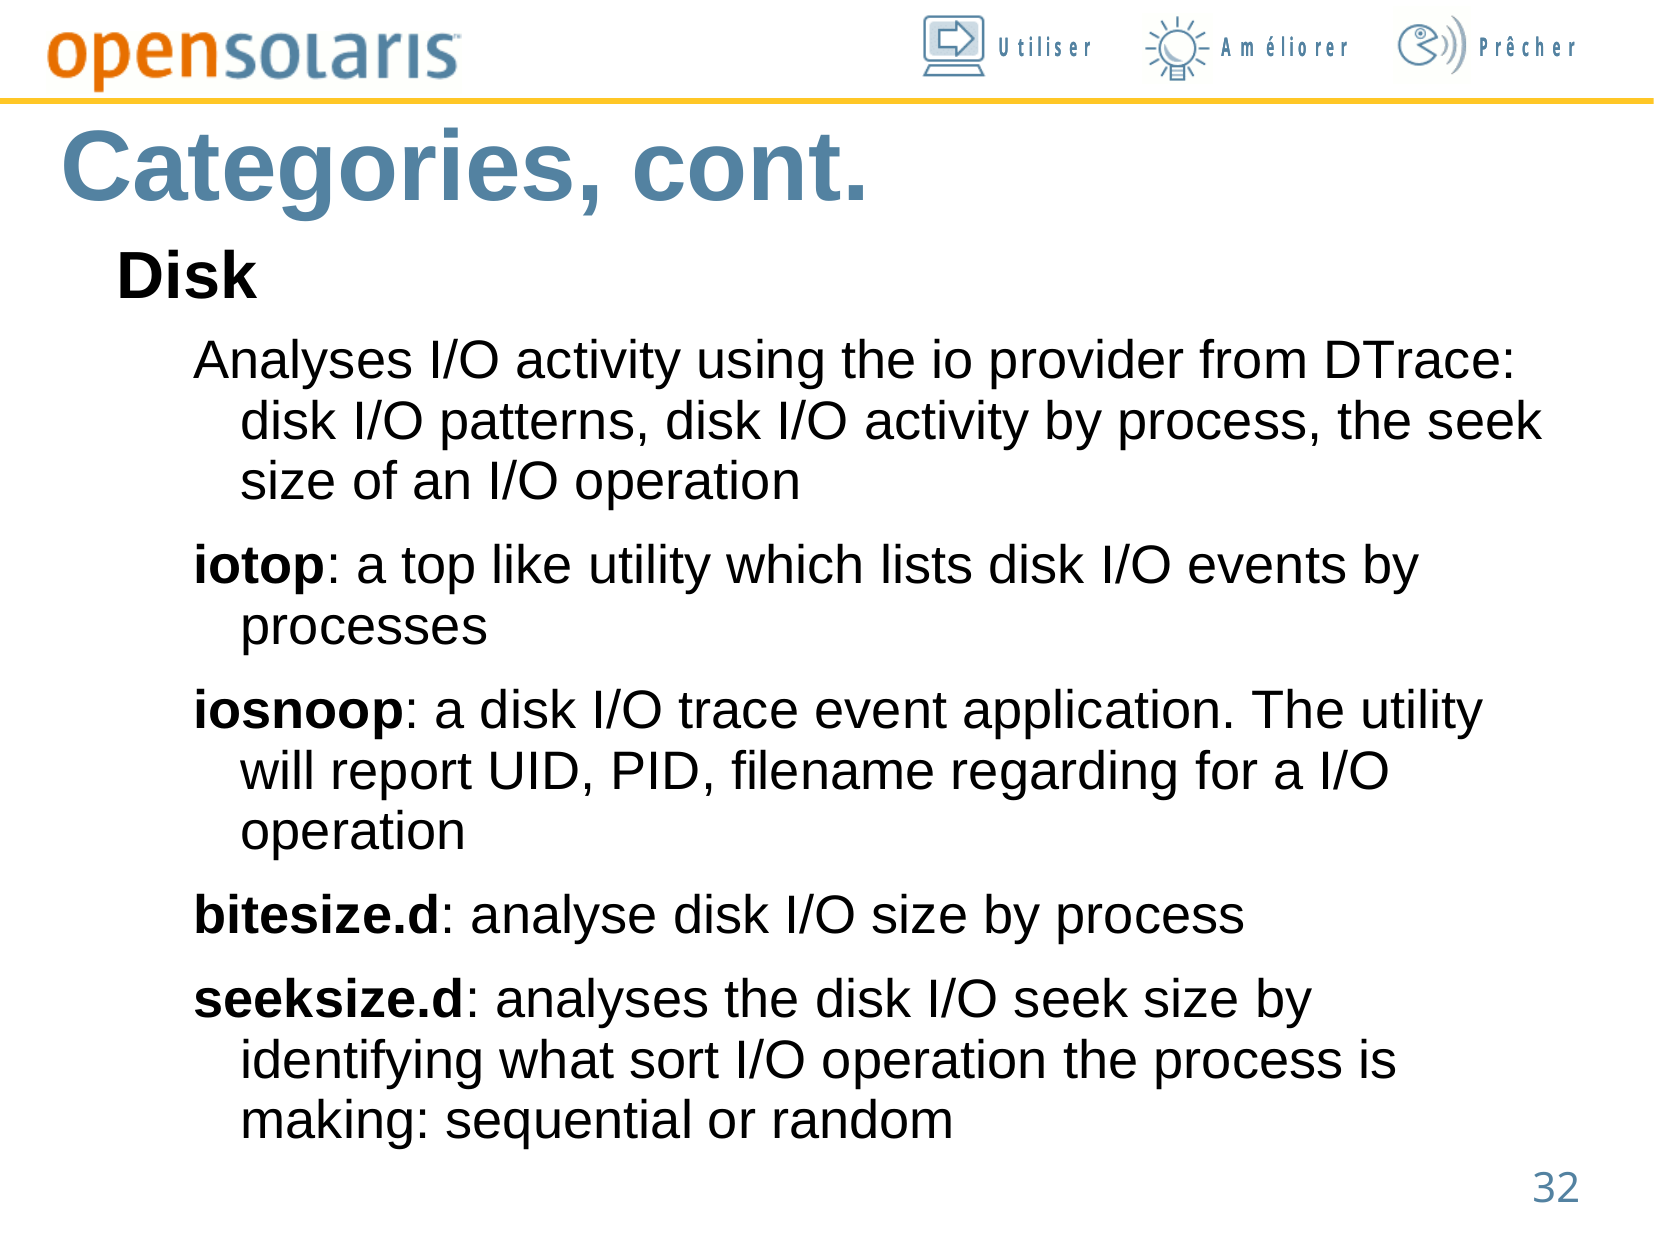

# Categories, cont.
Disk
Analyses I/O activity using the io provider from DTrace: disk I/O patterns, disk I/O activity by process, the seek size of an I/O operation
iotop: a top like utility which lists disk I/O events by processes
iosnoop: a disk I/O trace event application. The utility will report UID, PID, filename regarding for a I/O operation
bitesize.d: analyse disk I/O size by process
seeksize.d: analyses the disk I/O seek size by identifying what sort I/O operation the process is making: sequential or random